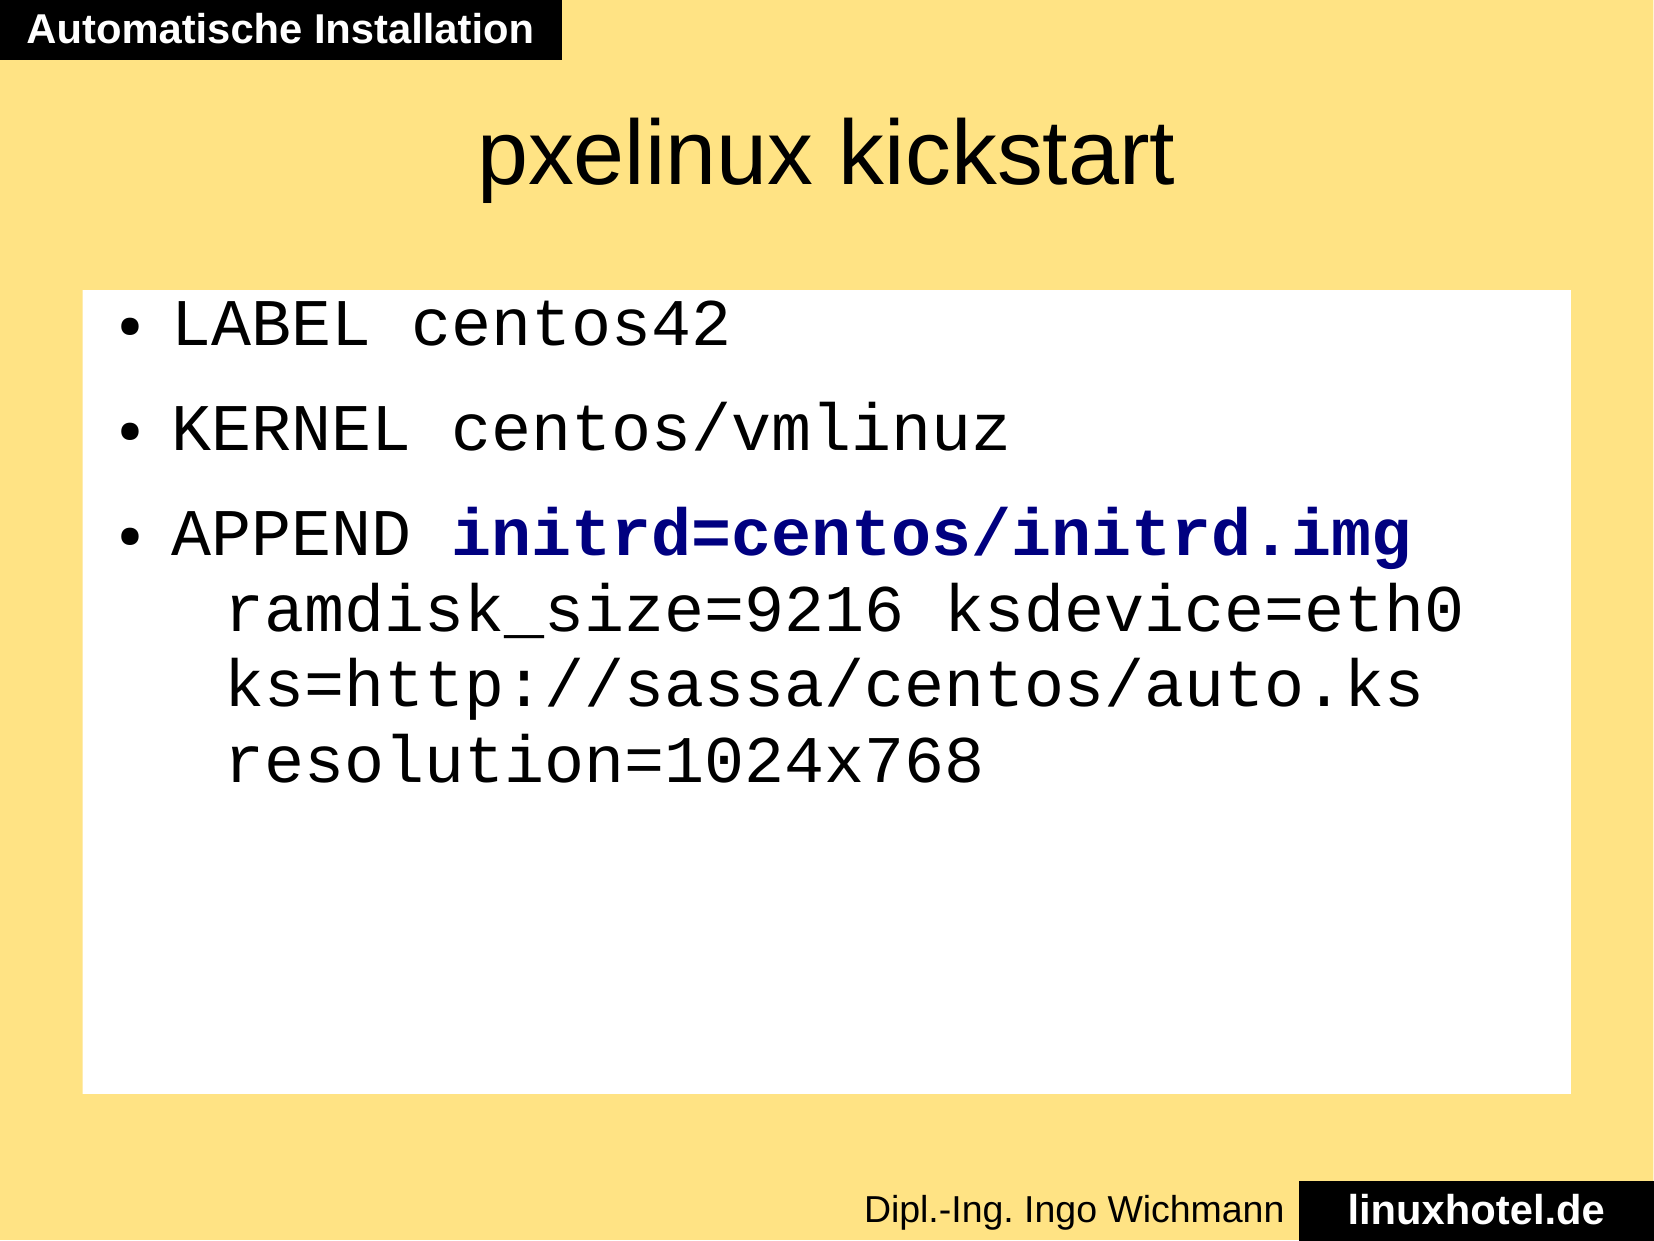

Automatische Installation
# pxelinux kickstart
LABEL centos42
KERNEL centos/vmlinuz
APPEND initrd=centos/initrd.img ramdisk_size=9216 ksdevice=eth0 ks=http://sassa/centos/auto.ks resolution=1024x768
linuxhotel.de
Dipl.-Ing. Ingo Wichmann